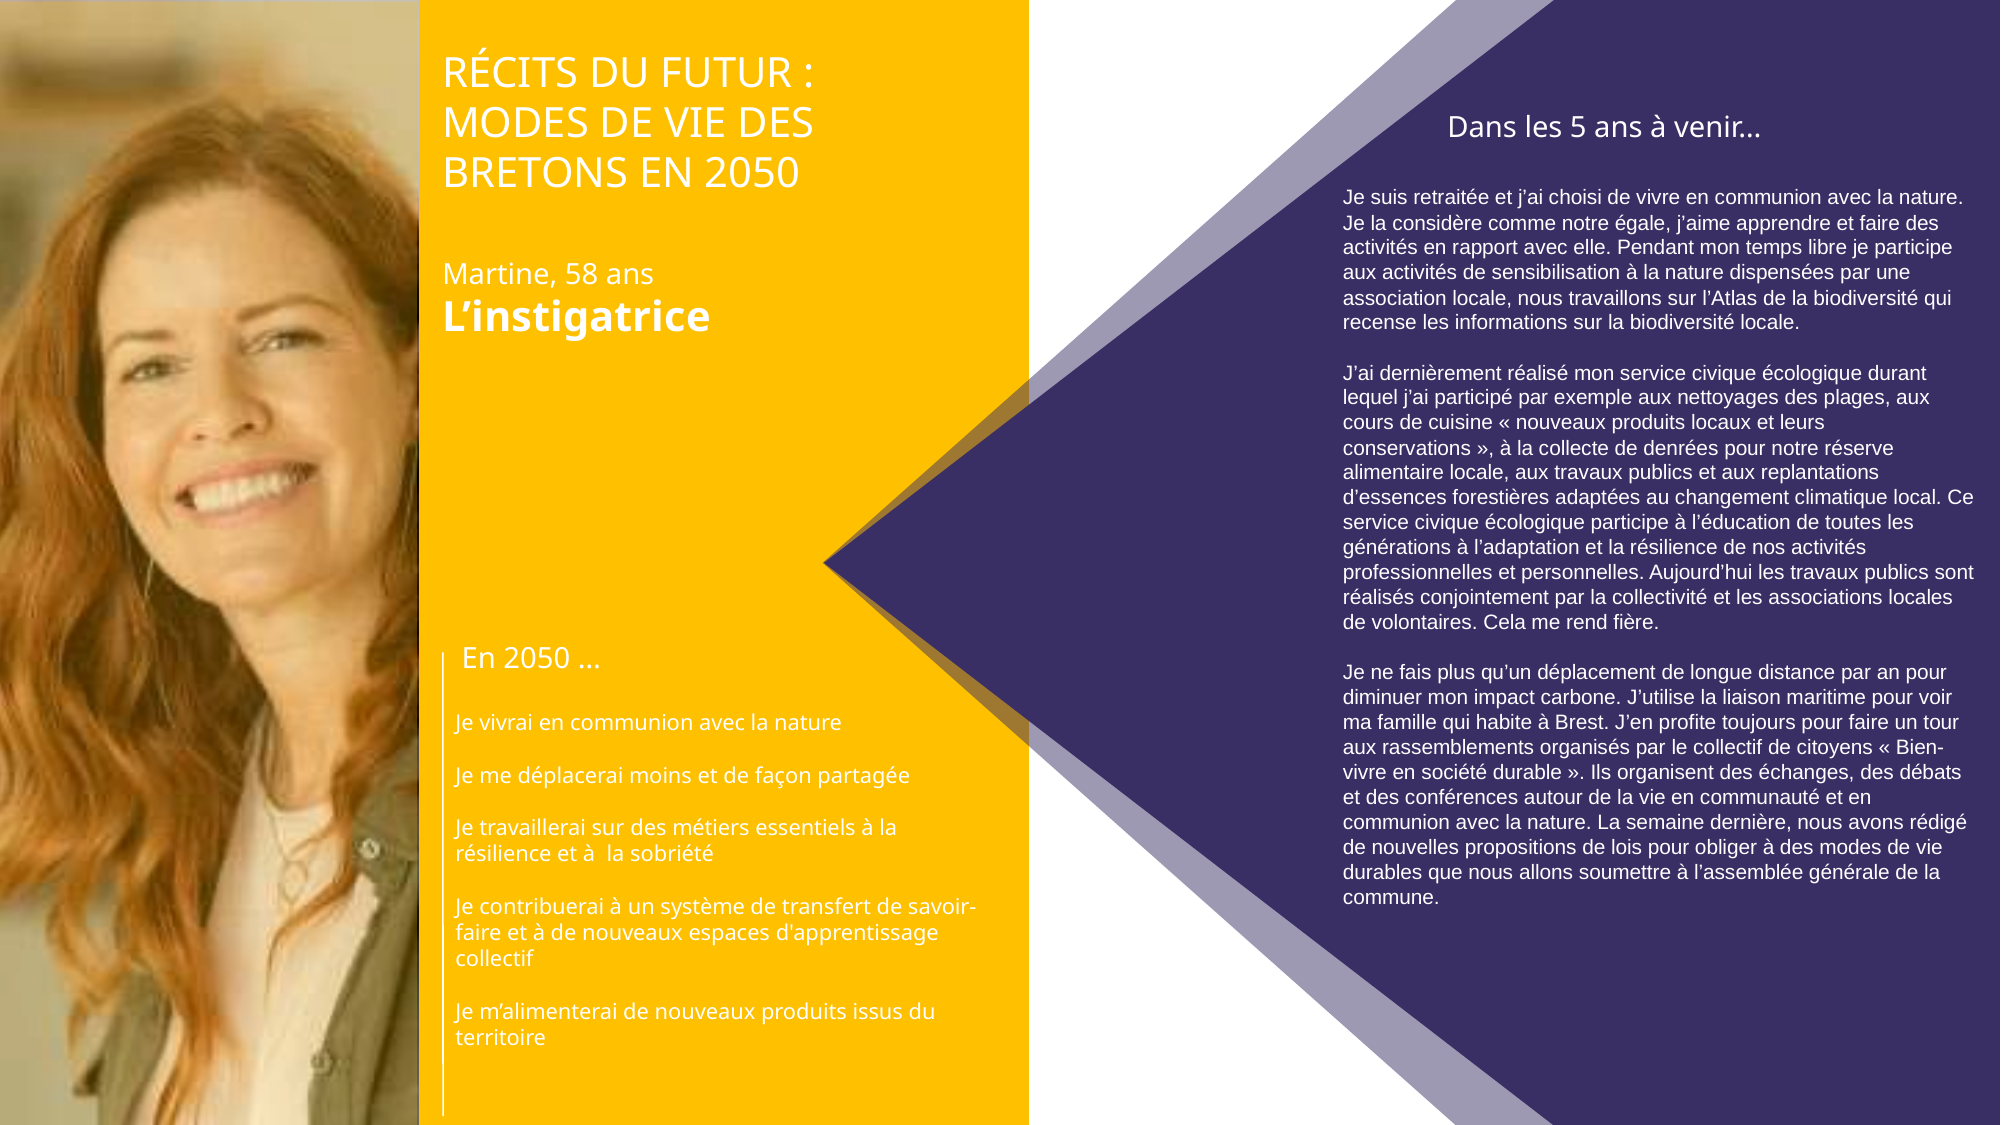

RÉCITS DU FUTUR :
MODES DE VIE DES BRETONS EN 2050
Dans les 5 ans à venir…
Je suis retraitée et j’ai choisi de vivre en communion avec la nature. Je la considère comme notre égale, j’aime apprendre et faire des activités en rapport avec elle. Pendant mon temps libre je participe aux activités de sensibilisation à la nature dispensées par une association locale, nous travaillons sur l’Atlas de la biodiversité qui recense les informations sur la biodiversité locale.
J’ai dernièrement réalisé mon service civique écologique durant lequel j’ai participé par exemple aux nettoyages des plages, aux cours de cuisine « nouveaux produits locaux et leurs conservations », à la collecte de denrées pour notre réserve alimentaire locale, aux travaux publics et aux replantations d’essences forestières adaptées au changement climatique local. Ce service civique écologique participe à l’éducation de toutes les générations à l’adaptation et la résilience de nos activités professionnelles et personnelles. Aujourd’hui les travaux publics sont réalisés conjointement par la collectivité et les associations locales de volontaires. Cela me rend fière.
Je ne fais plus qu’un déplacement de longue distance par an pour diminuer mon impact carbone. J’utilise la liaison maritime pour voir ma famille qui habite à Brest. J’en profite toujours pour faire un tour aux rassemblements organisés par le collectif de citoyens « Bien-vivre en société durable ». Ils organisent des échanges, des débats et des conférences autour de la vie en communauté et en communion avec la nature. La semaine dernière, nous avons rédigé de nouvelles propositions de lois pour obliger à des modes de vie durables que nous allons soumettre à l’assemblée générale de la commune.
Martine, 58 ans
L’instigatrice
En 2050 …
Je vivrai en communion avec la nature
Je me déplacerai moins et de façon partagée
Je travaillerai sur des métiers essentiels à la résilience et à la sobriété
Je contribuerai à un système de transfert de savoir-faire et à de nouveaux espaces d'apprentissage collectif
Je m’alimenterai de nouveaux produits issus du territoire